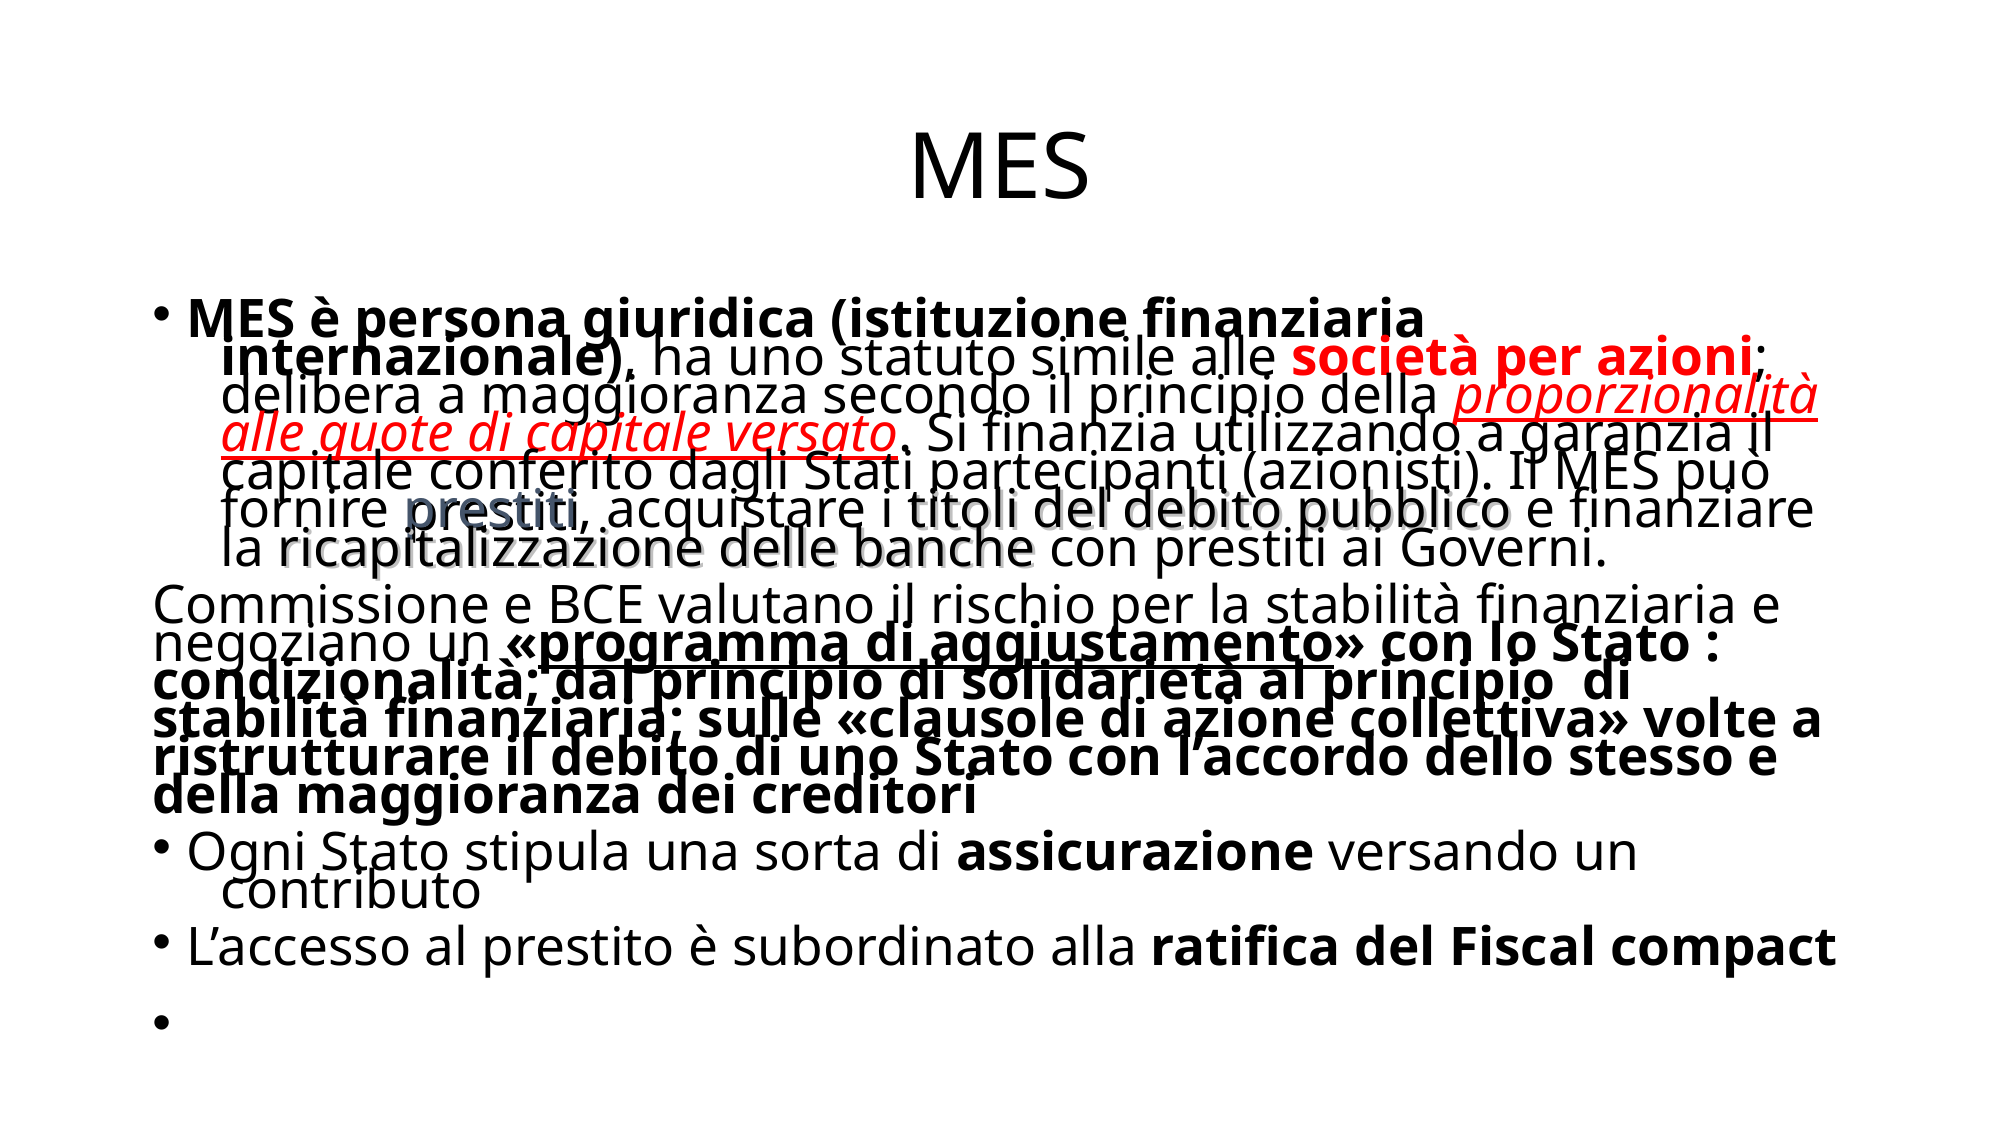

# MES
MES è persona giuridica (istituzione finanziaria internazionale), ha uno statuto simile alle società per azioni; delibera a maggioranza secondo il principio della proporzionalità alle quote di capitale versato. Si finanzia utilizzando a garanzia il capitale conferito dagli Stati partecipanti (azionisti). Il MES può fornire prestiti, acquistare i titoli del debito pubblico e finanziare la ricapitalizzazione delle banche con prestiti ai Governi.
Commissione e BCE valutano il rischio per la stabilità finanziaria e negoziano un «programma di aggiustamento» con lo Stato : condizionalità; dal principio di solidarietà al principio di stabilità finanziaria; sulle «clausole di azione collettiva» volte a ristrutturare il debito di uno Stato con l’accordo dello stesso e della maggioranza dei creditori
Ogni Stato stipula una sorta di assicurazione versando un contributo
L’accesso al prestito è subordinato alla ratifica del Fiscal compact